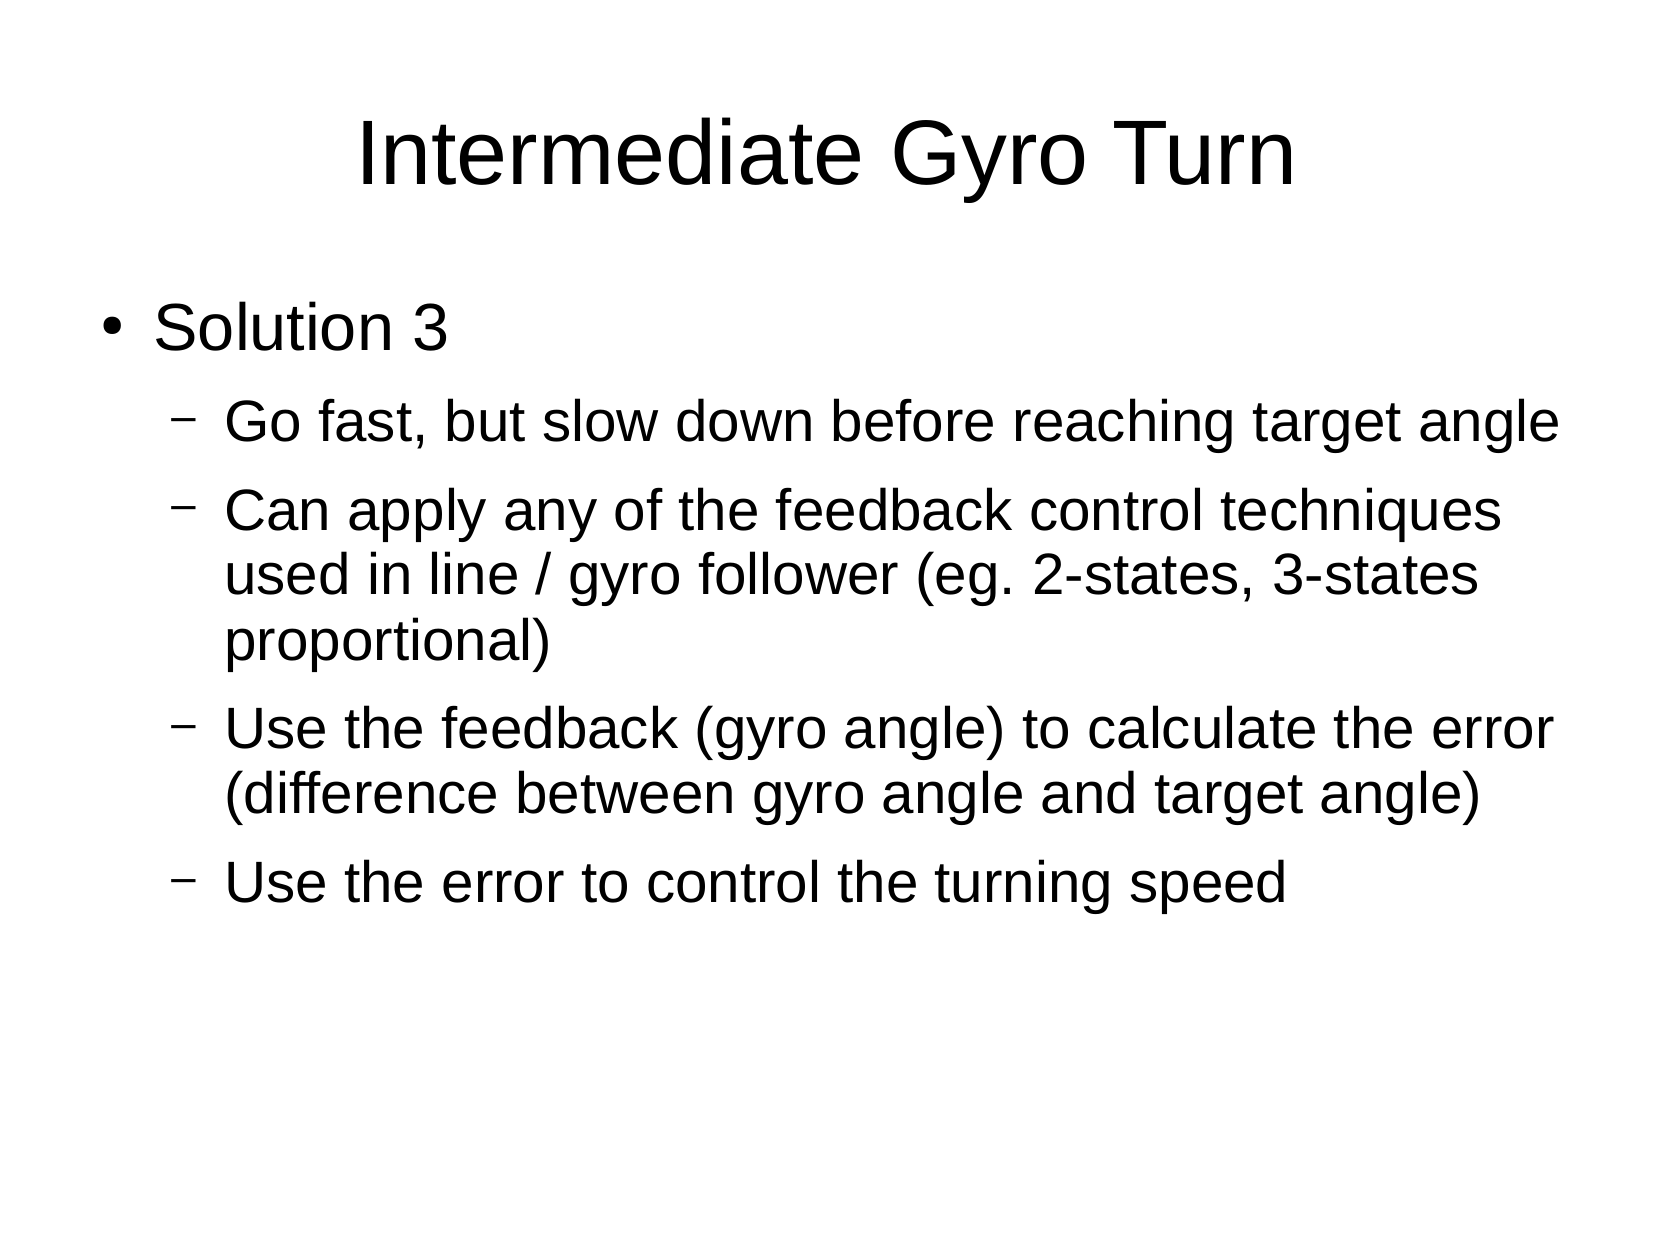

# Intermediate Gyro Turn
Solution 3
Go fast, but slow down before reaching target angle
Can apply any of the feedback control techniques used in line / gyro follower (eg. 2-states, 3-states proportional)
Use the feedback (gyro angle) to calculate the error (difference between gyro angle and target angle)
Use the error to control the turning speed